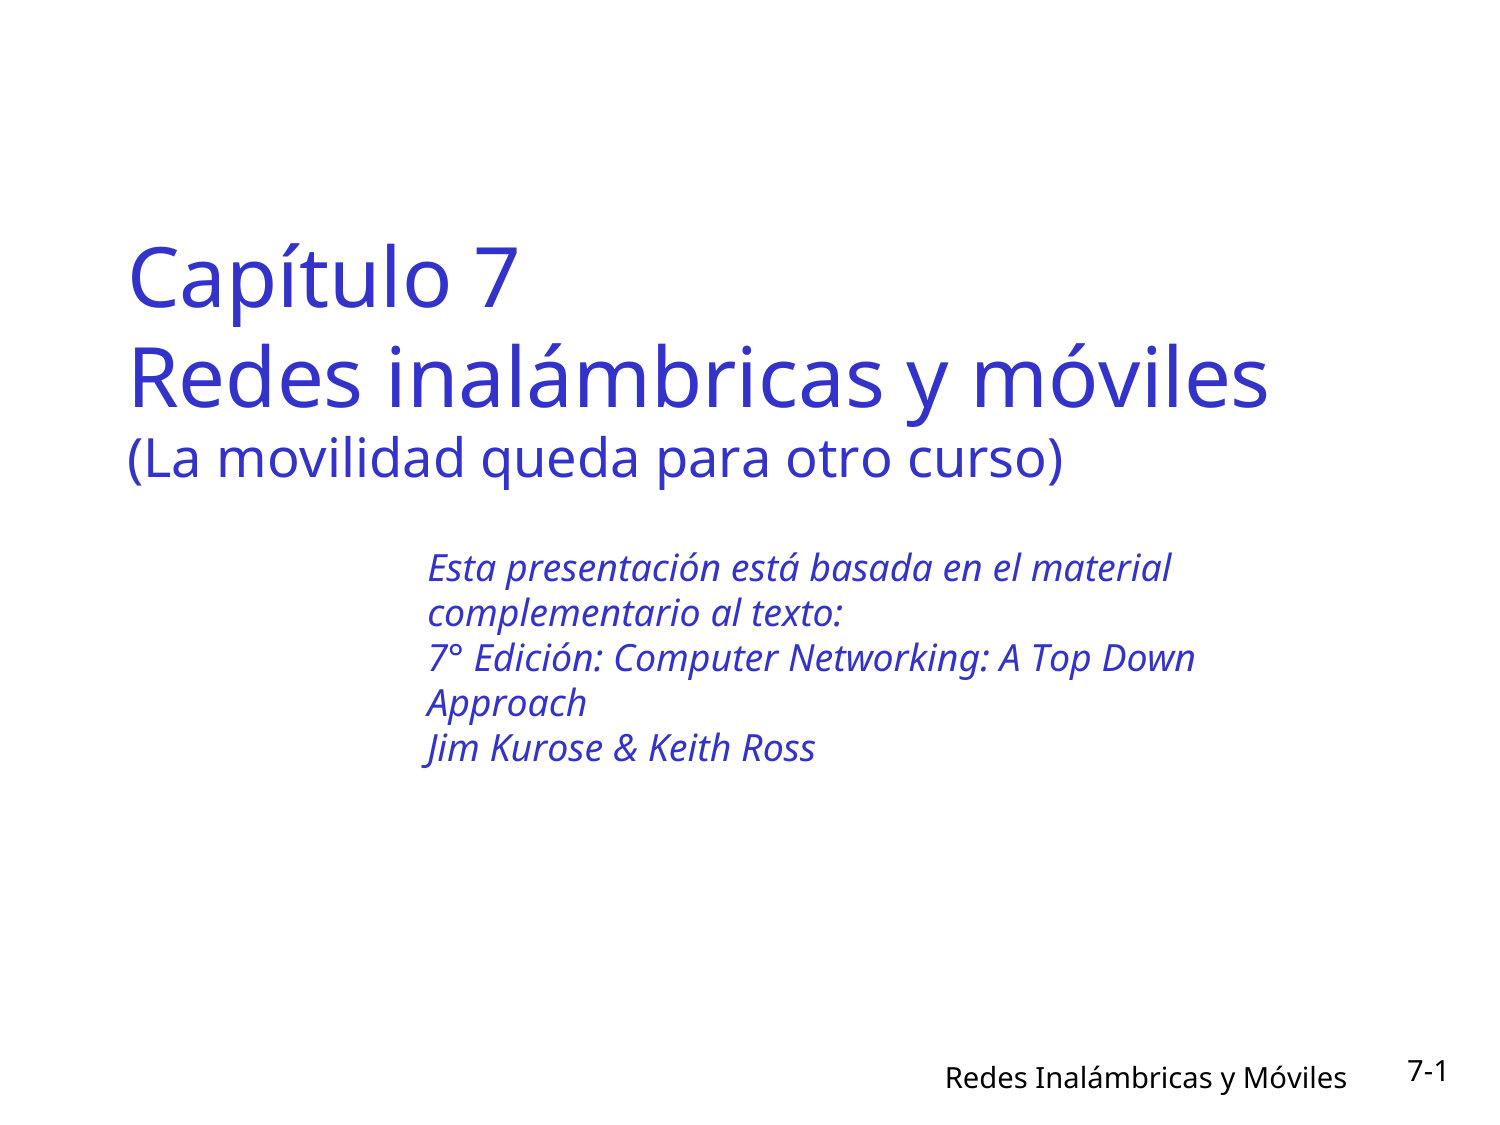

Capítulo 7
Redes inalámbricas y móviles
(La movilidad queda para otro curso)
Esta presentación está basada en el material complementario al texto:
7° Edición: Computer Networking: A Top Down Approach
Jim Kurose & Keith Ross
1